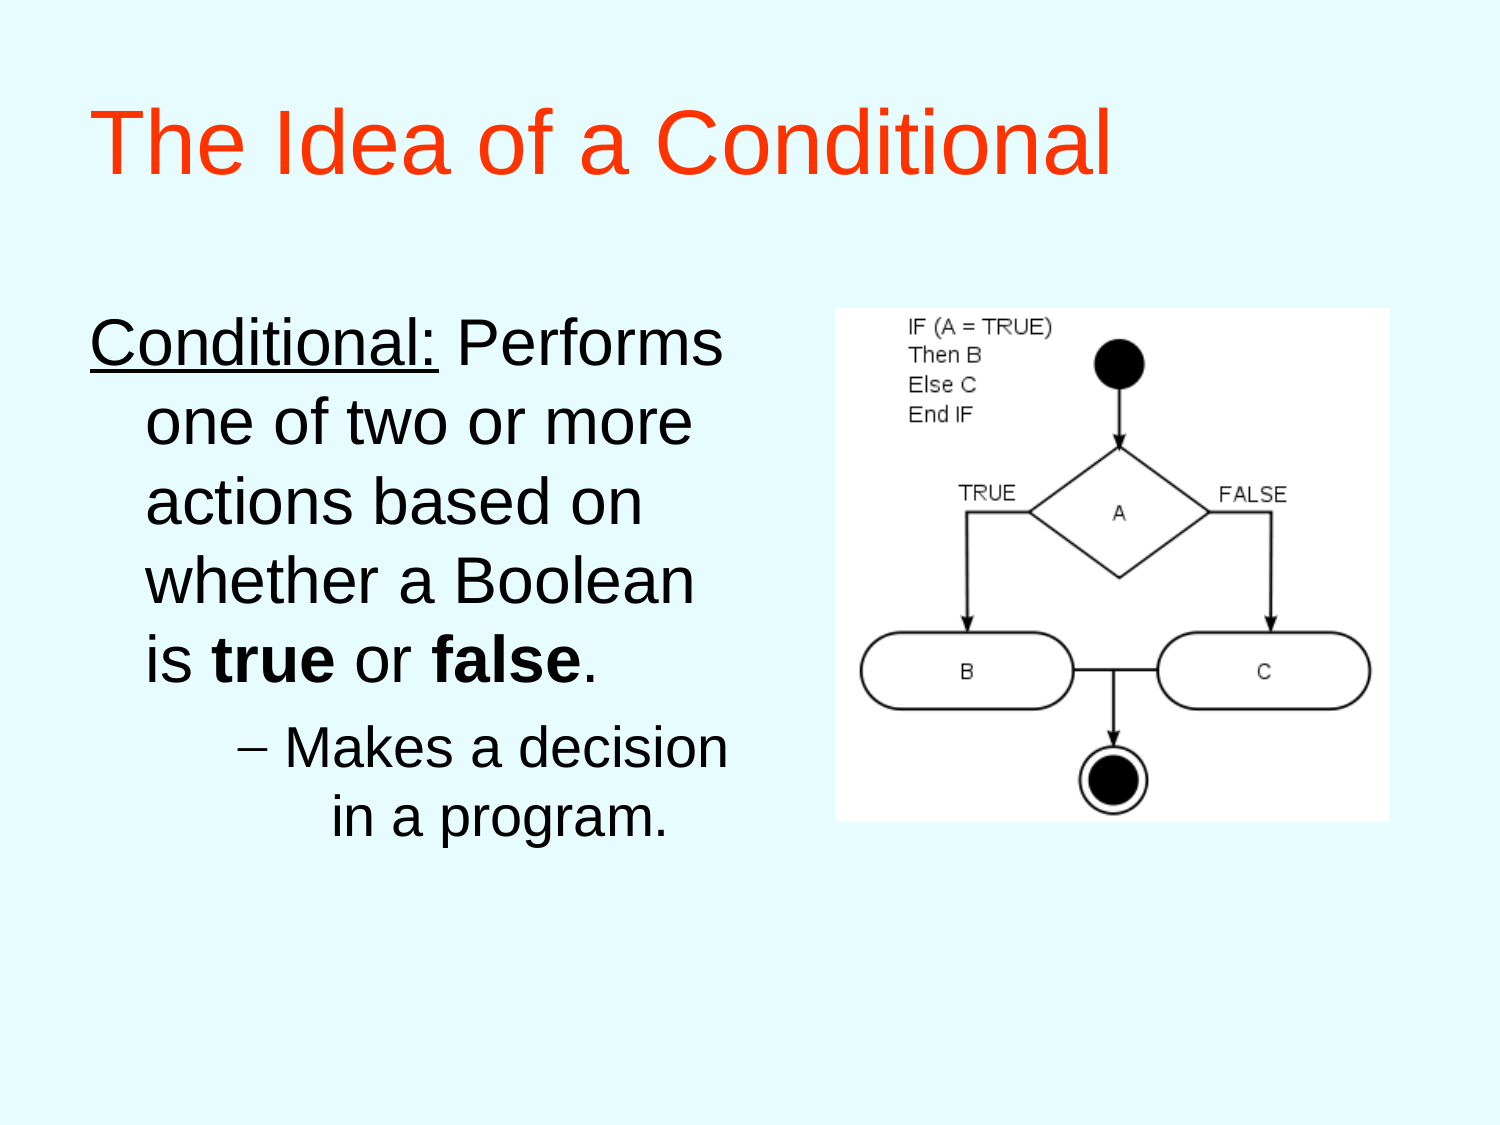

# The Idea of a Conditional
Conditional: Performs one of two or more actions based on whether a Boolean is true or false.
Makes a decision in a program.